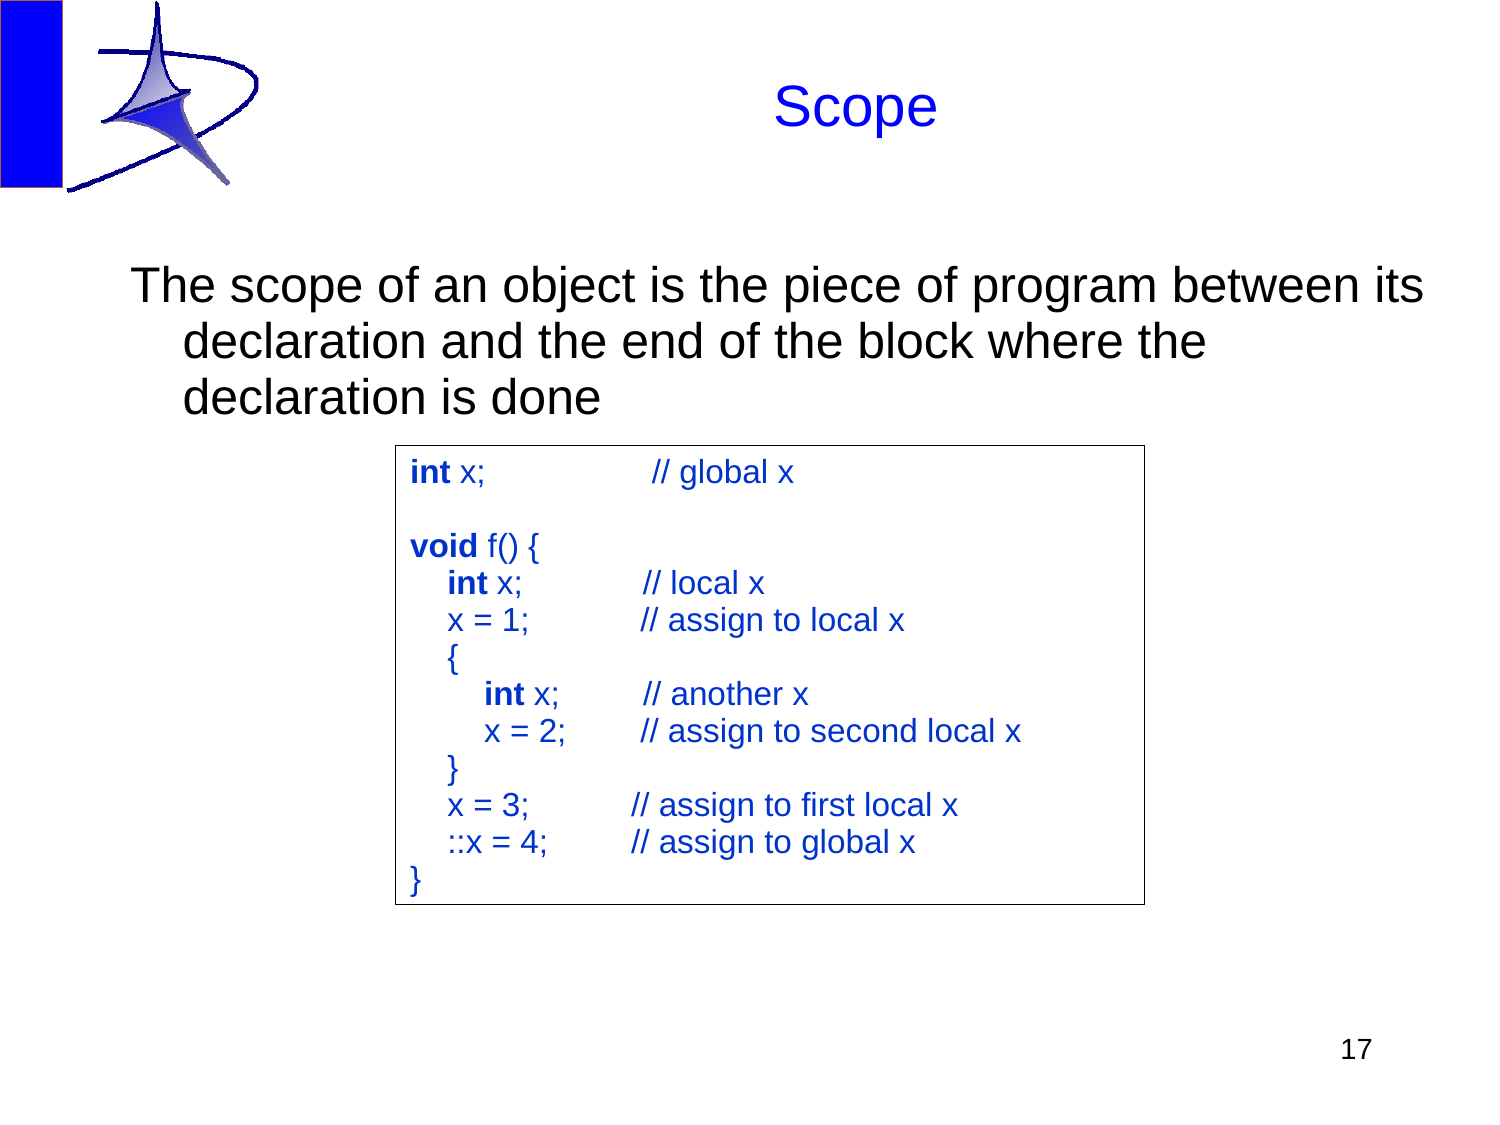

# Scope
The scope of an object is the piece of program between its declaration and the end of the block where the declaration is done
int x; // global x
void f() {
 int x; // local x
 x = 1; // assign to local x
 {
 int x; // another x
 x = 2; // assign to second local x
 }
 x = 3; // assign to first local x
 ::x = 4; // assign to global x
}
17